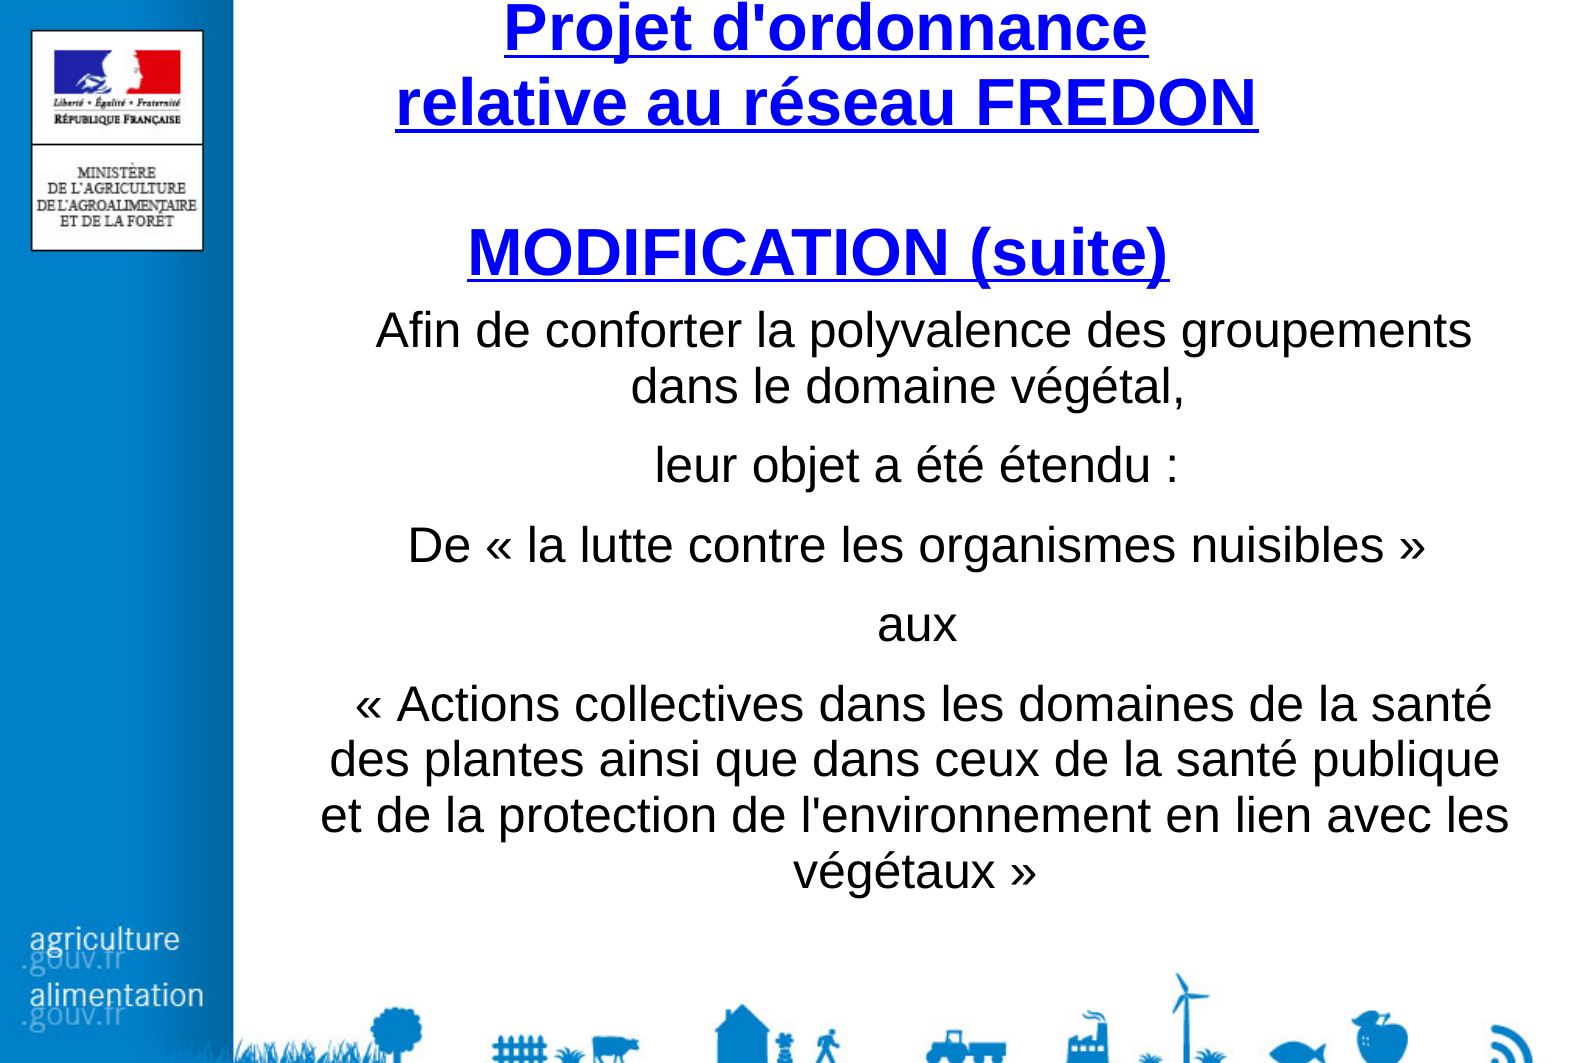

# Projet d'ordonnance relative au réseau FREDON MODIFICATION (suite)
Afin de conforter la polyvalence des groupements dans le domaine végétal,
leur objet a été étendu :
De « la lutte contre les organismes nuisibles »
aux
« Actions collectives dans les domaines de la santé des plantes ainsi que dans ceux de la santé publique et de la protection de l'environnement en lien avec les végétaux »